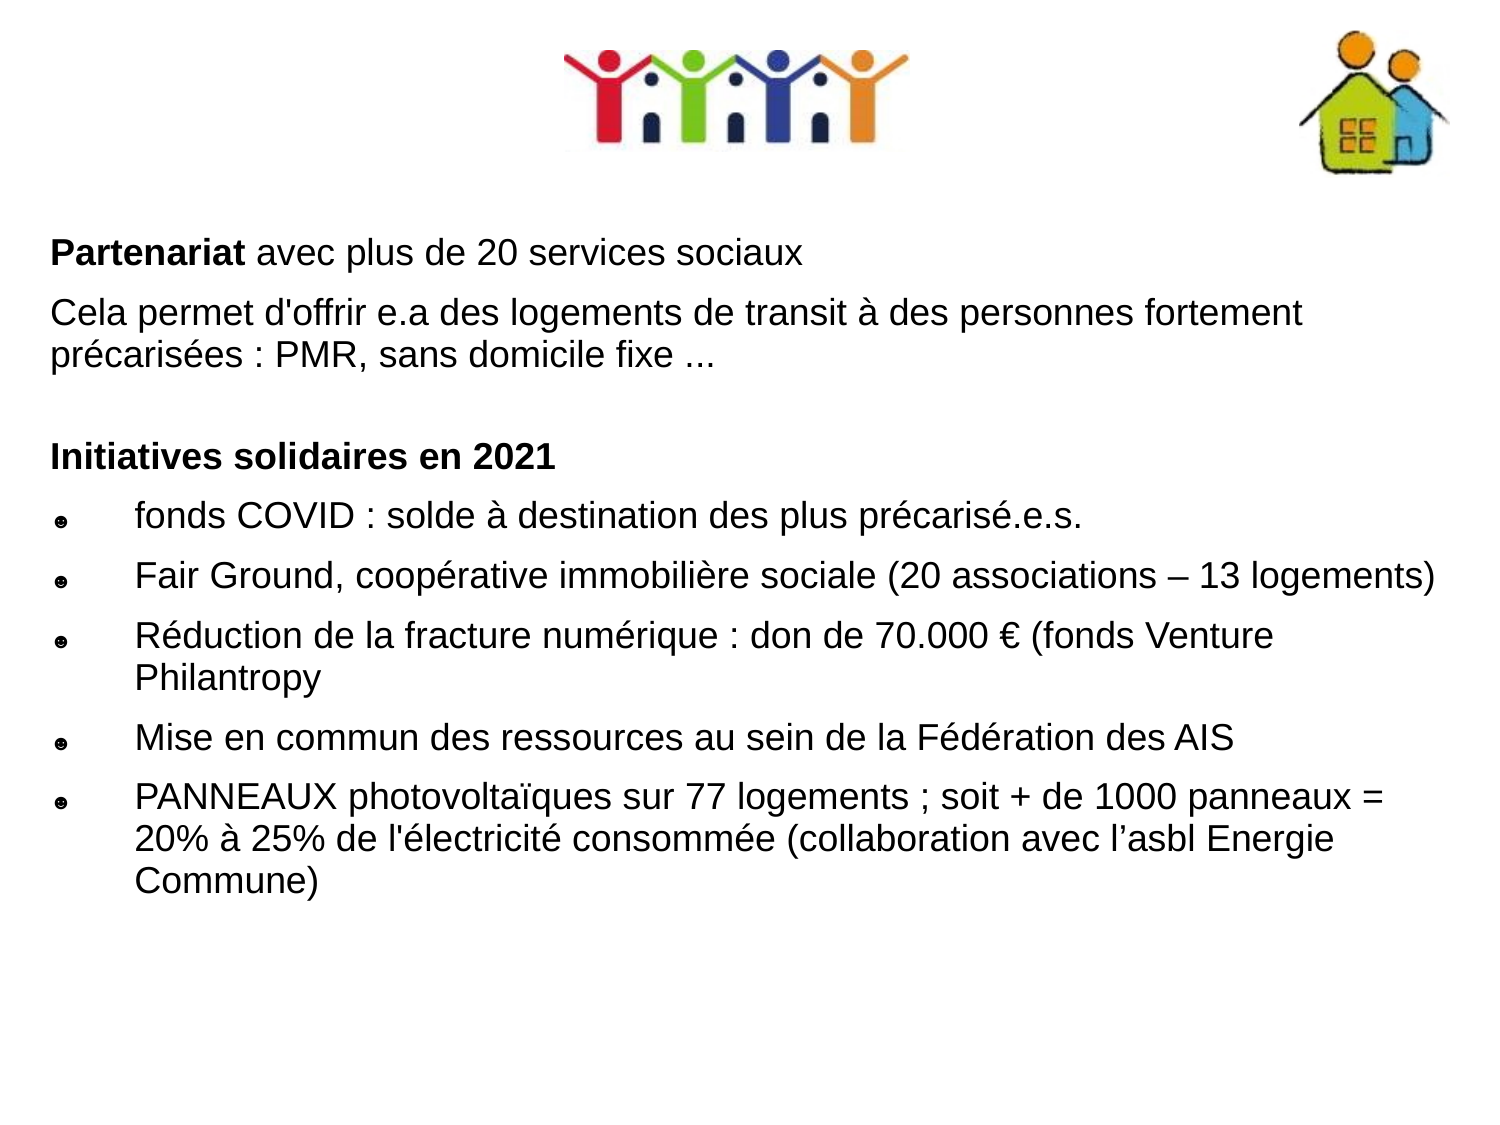

Partenariat avec plus de 20 services sociaux
Cela permet d'offrir e.a des logements de transit à des personnes fortement
précarisées : PMR, sans domicile fixe ...
Initiatives solidaires en 2021
☻	 fonds COVID : solde à destination des plus précarisé.e.s.
☻	 Fair Ground, coopérative immobilière sociale (20 associations – 13 logements)
☻	 Réduction de la fracture numérique : don de 70.000 € (fonds Venture 			 Philantropy
☻	 Mise en commun des ressources au sein de la Fédération des AIS
☻	 PANNEAUX photovoltaïques sur 77 logements ; soit + de 1000 panneaux = 	 20% à 25% de l'électricité consommée (collaboration avec l’asbl Energie 		 Commune)
4